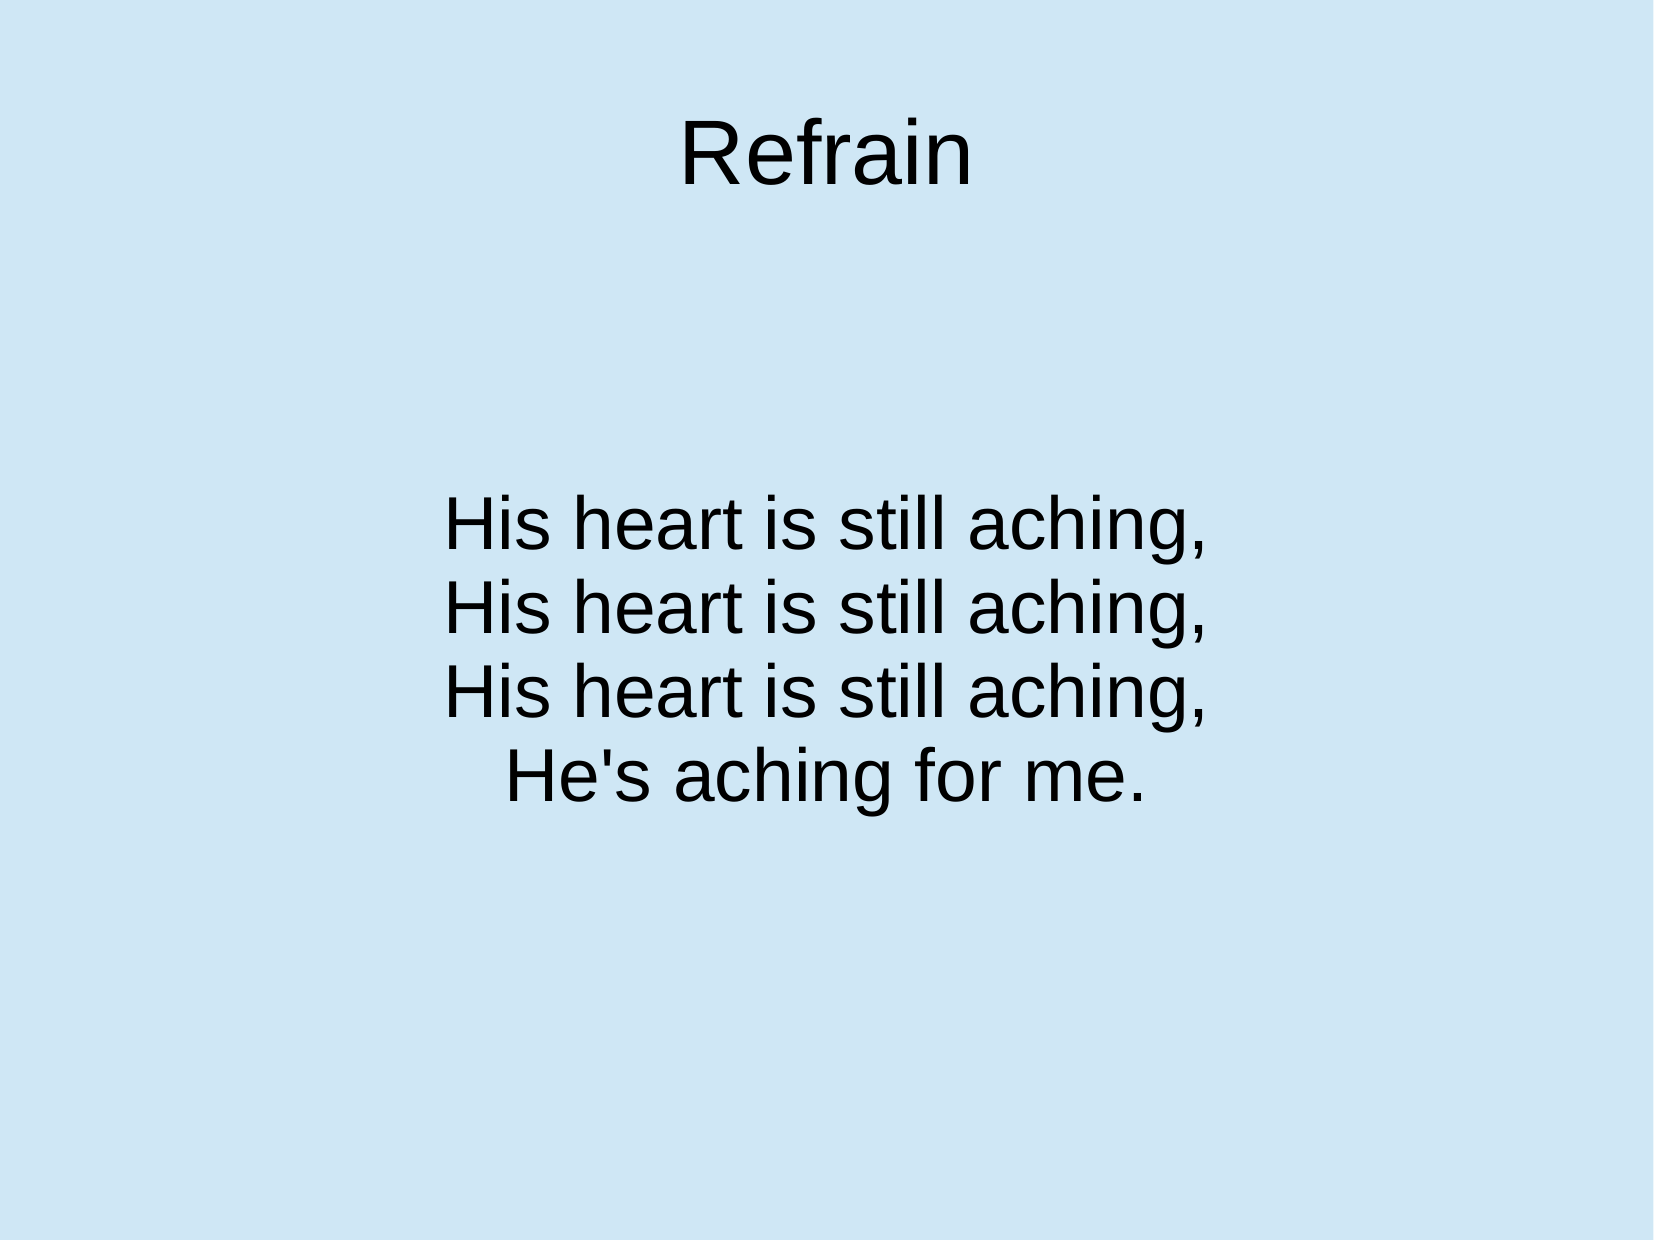

# Refrain
His heart is still aching,
His heart is still aching,
His heart is still aching,
He's aching for me.